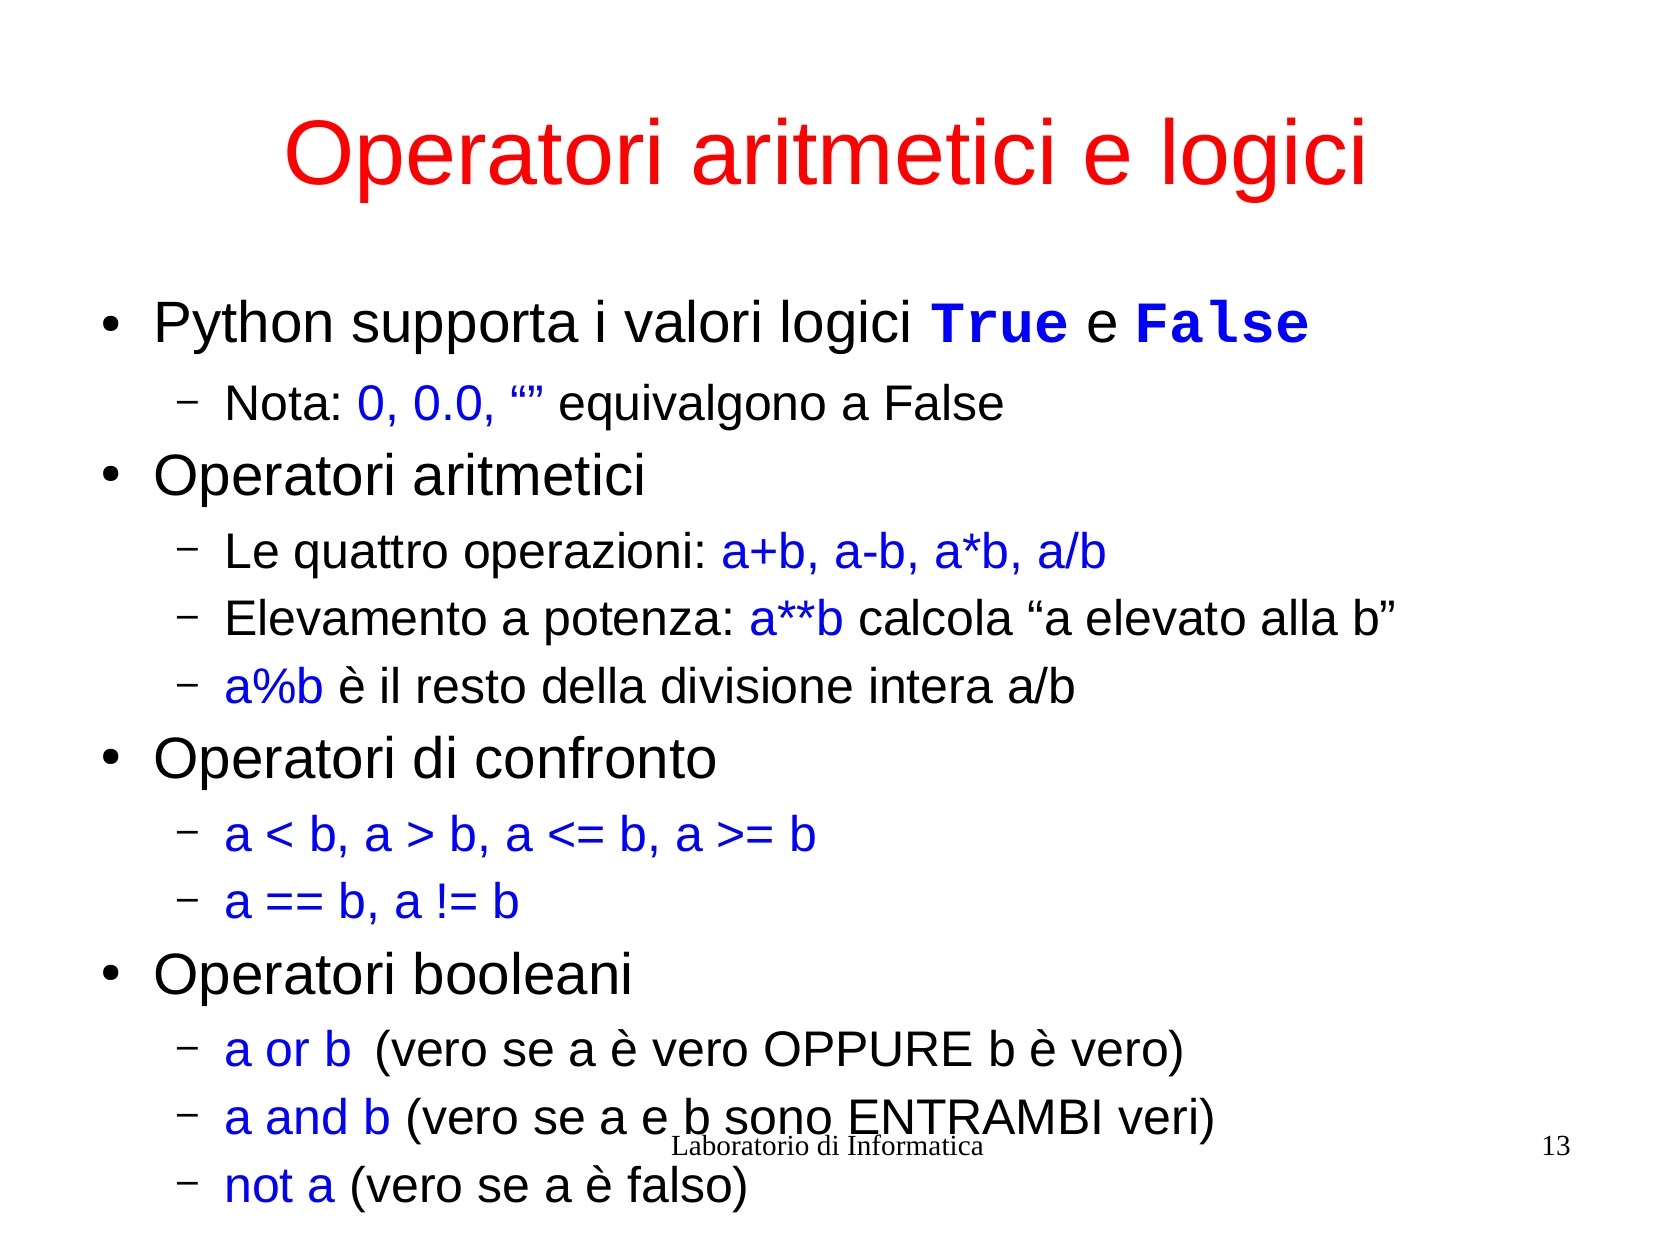

# Operatori aritmetici e logici
Python supporta i valori logici True e False
Nota: 0, 0.0, “” equivalgono a False
Operatori aritmetici
Le quattro operazioni: a+b, a-b, a*b, a/b
Elevamento a potenza: a**b calcola “a elevato alla b”
a%b è il resto della divisione intera a/b
Operatori di confronto
a < b, a > b, a <= b, a >= b
a == b, a != b
Operatori booleani
a or b	(vero se a è vero OPPURE b è vero)
a and b (vero se a e b sono ENTRAMBI veri)
not a (vero se a è falso)
Laboratorio di Informatica
13